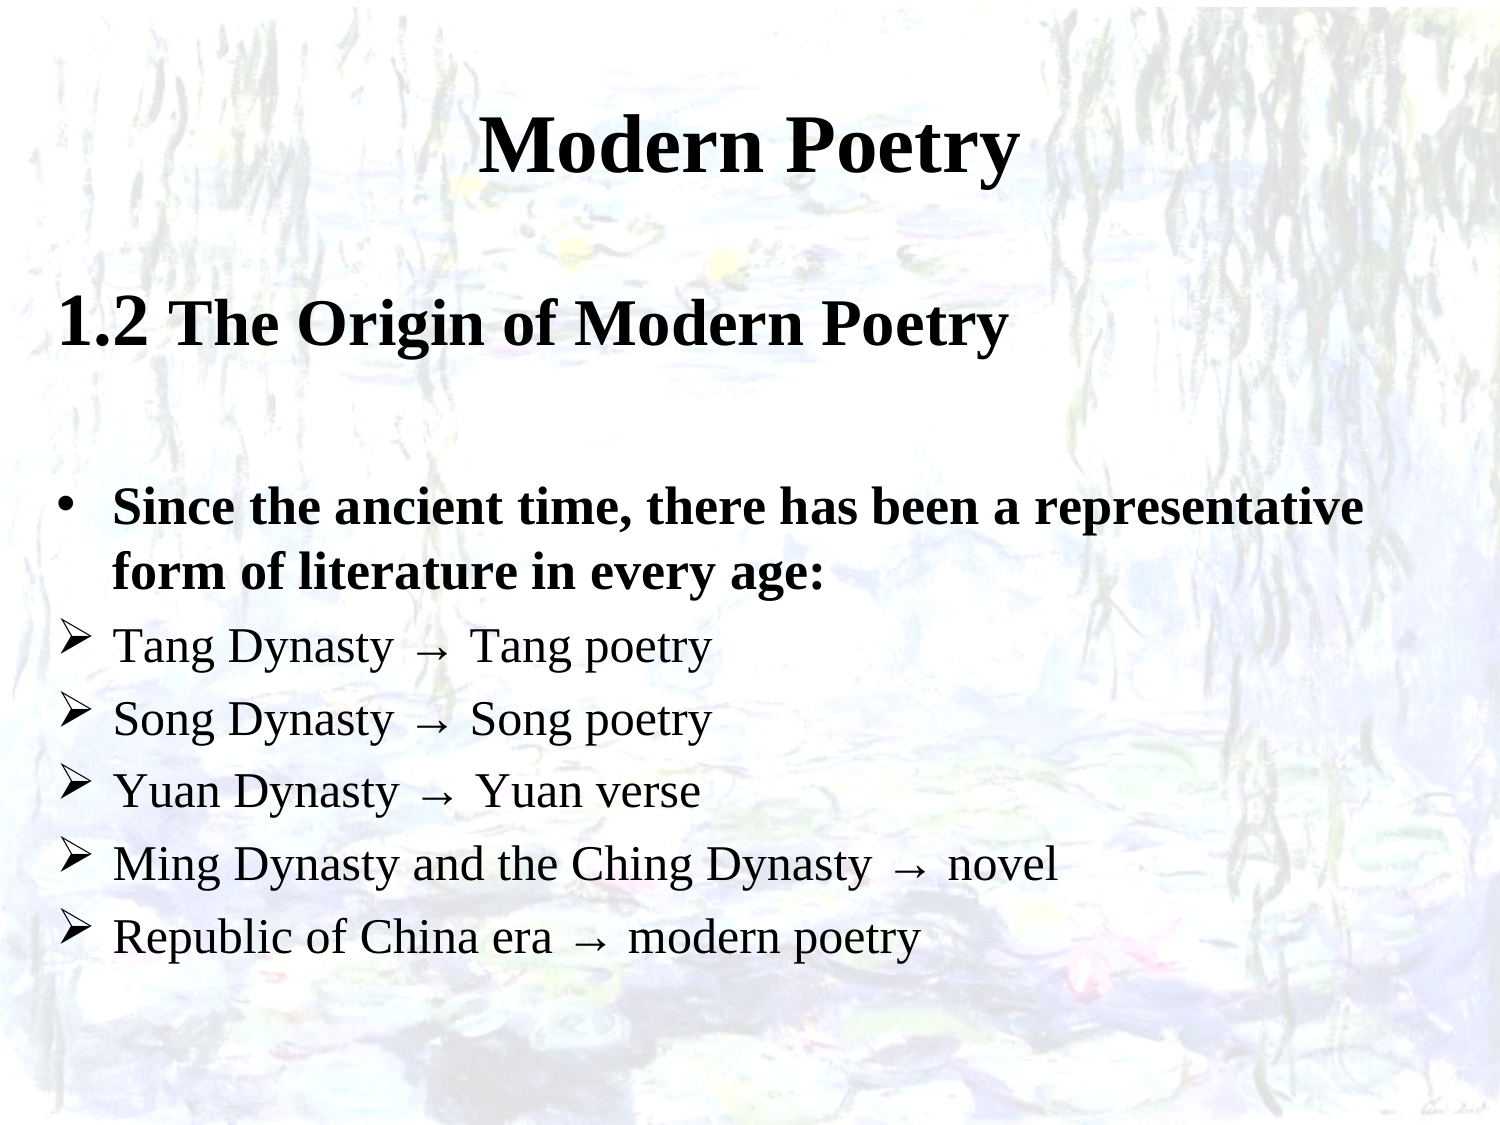

# Modern Poetry
1.2 The Origin of Modern Poetry
Since the ancient time, there has been a representative form of literature in every age:
Tang Dynasty → Tang poetry
Song Dynasty → Song poetry
Yuan Dynasty → Yuan verse
Ming Dynasty and the Ching Dynasty → novel
Republic of China era → modern poetry